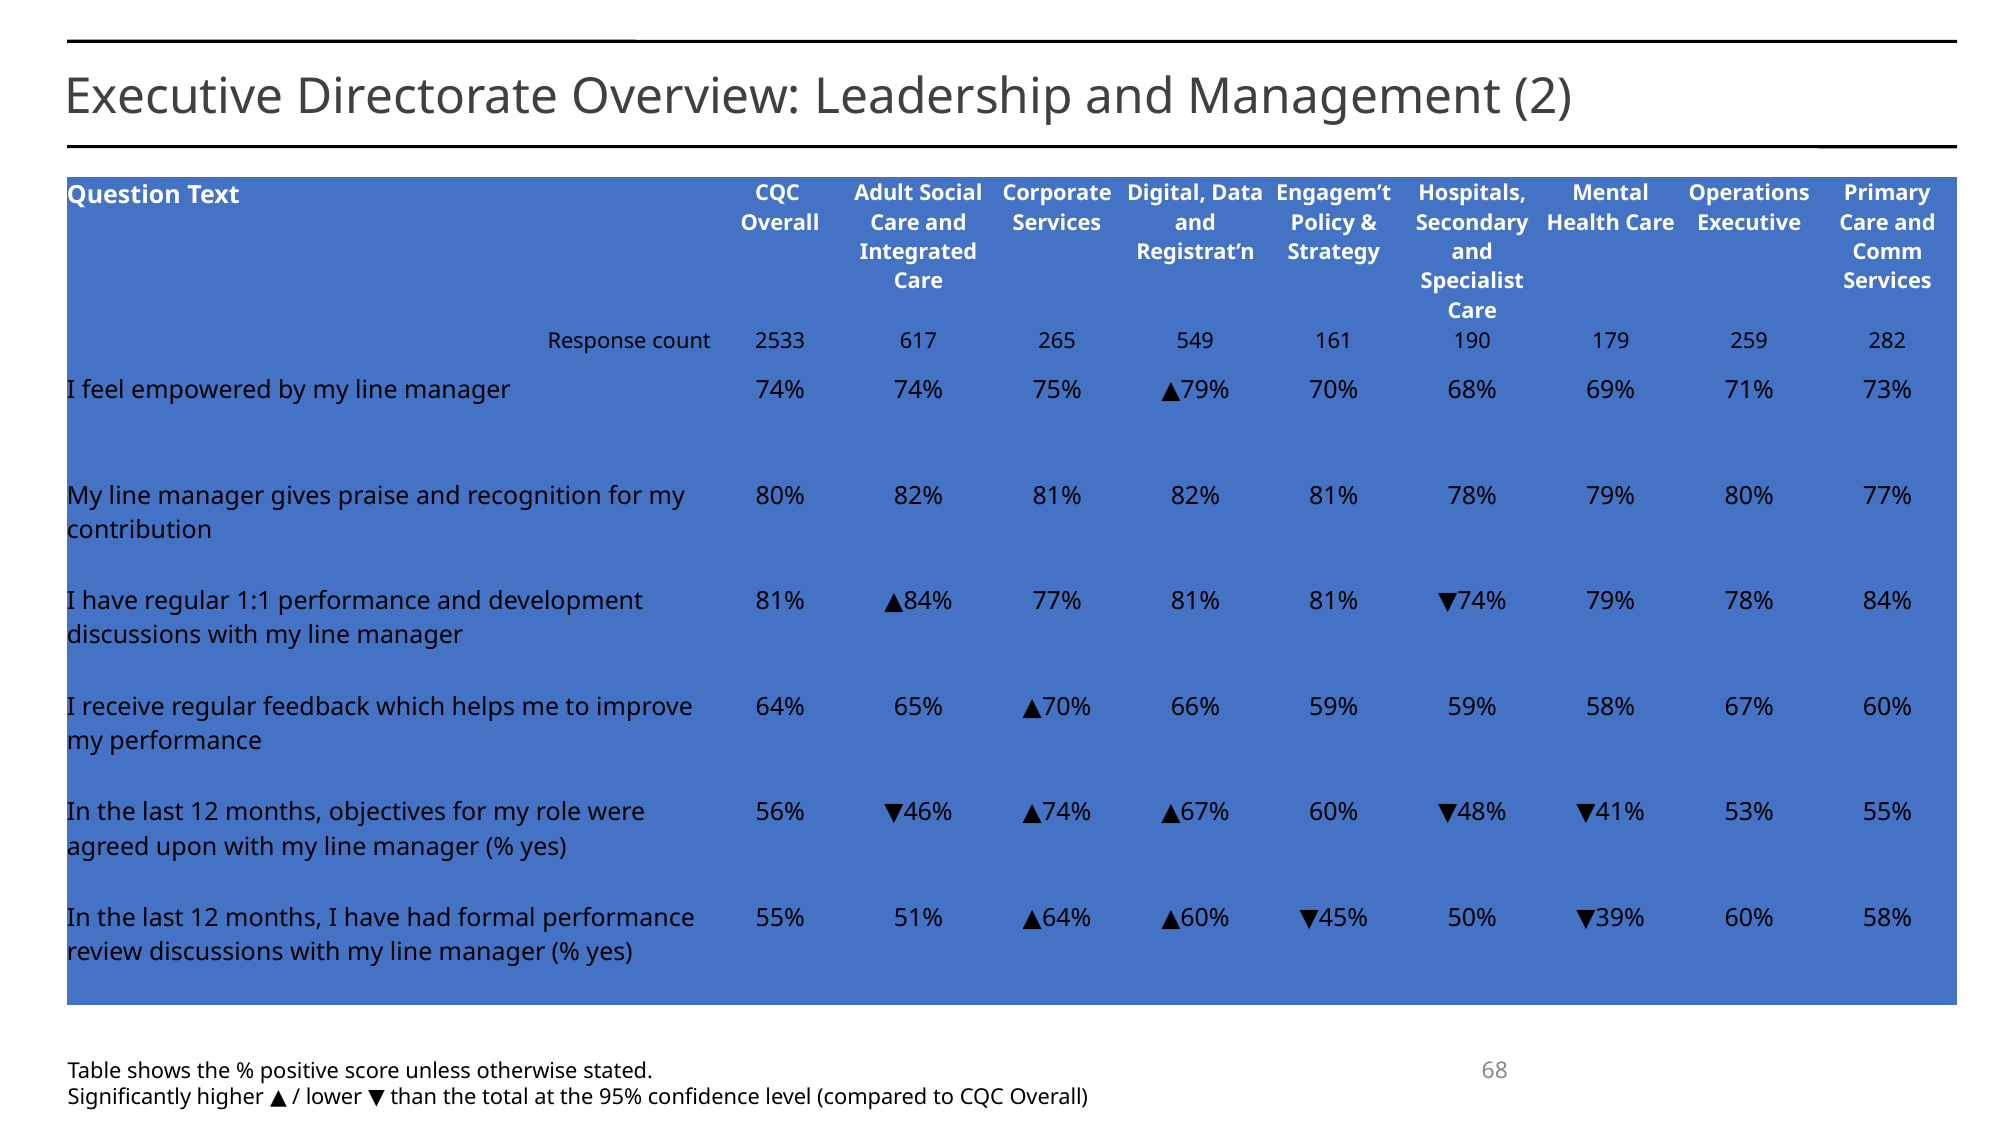

# Executive Directorate Overview: Leadership and Management (2)
| Question Text | CQC Overall | Adult Social Care and Integrated Care | Corporate Services | Digital, Data and Registrat’n | Engagem’t Policy & Strategy | Hospitals, Secondary and Specialist Care | Mental Health Care | Operations Executive | Primary Care and Comm Services |
| --- | --- | --- | --- | --- | --- | --- | --- | --- | --- |
| Response count | 2533 | 617 | 265 | 549 | 161 | 190 | 179 | 259 | 282 |
| I feel empowered by my line manager | 74% | 74% | 75% | ▲79% | 70% | 68% | 69% | 71% | 73% |
| My line manager gives praise and recognition for my contribution | 80% | 82% | 81% | 82% | 81% | 78% | 79% | 80% | 77% |
| I have regular 1:1 performance and development discussions with my line manager | 81% | ▲84% | 77% | 81% | 81% | ▼74% | 79% | 78% | 84% |
| I receive regular feedback which helps me to improve my performance | 64% | 65% | ▲70% | 66% | 59% | 59% | 58% | 67% | 60% |
| In the last 12 months, objectives for my role were agreed upon with my line manager (% yes) | 56% | ▼46% | ▲74% | ▲67% | 60% | ▼48% | ▼41% | 53% | 55% |
| In the last 12 months, I have had formal performance review discussions with my line manager (% yes) | 55% | 51% | ▲64% | ▲60% | ▼45% | 50% | ▼39% | 60% | 58% |
Table shows the % positive score unless otherwise stated.
Significantly higher ▲ / lower ▼ than the total at the 95% confidence level (compared to CQC Overall)